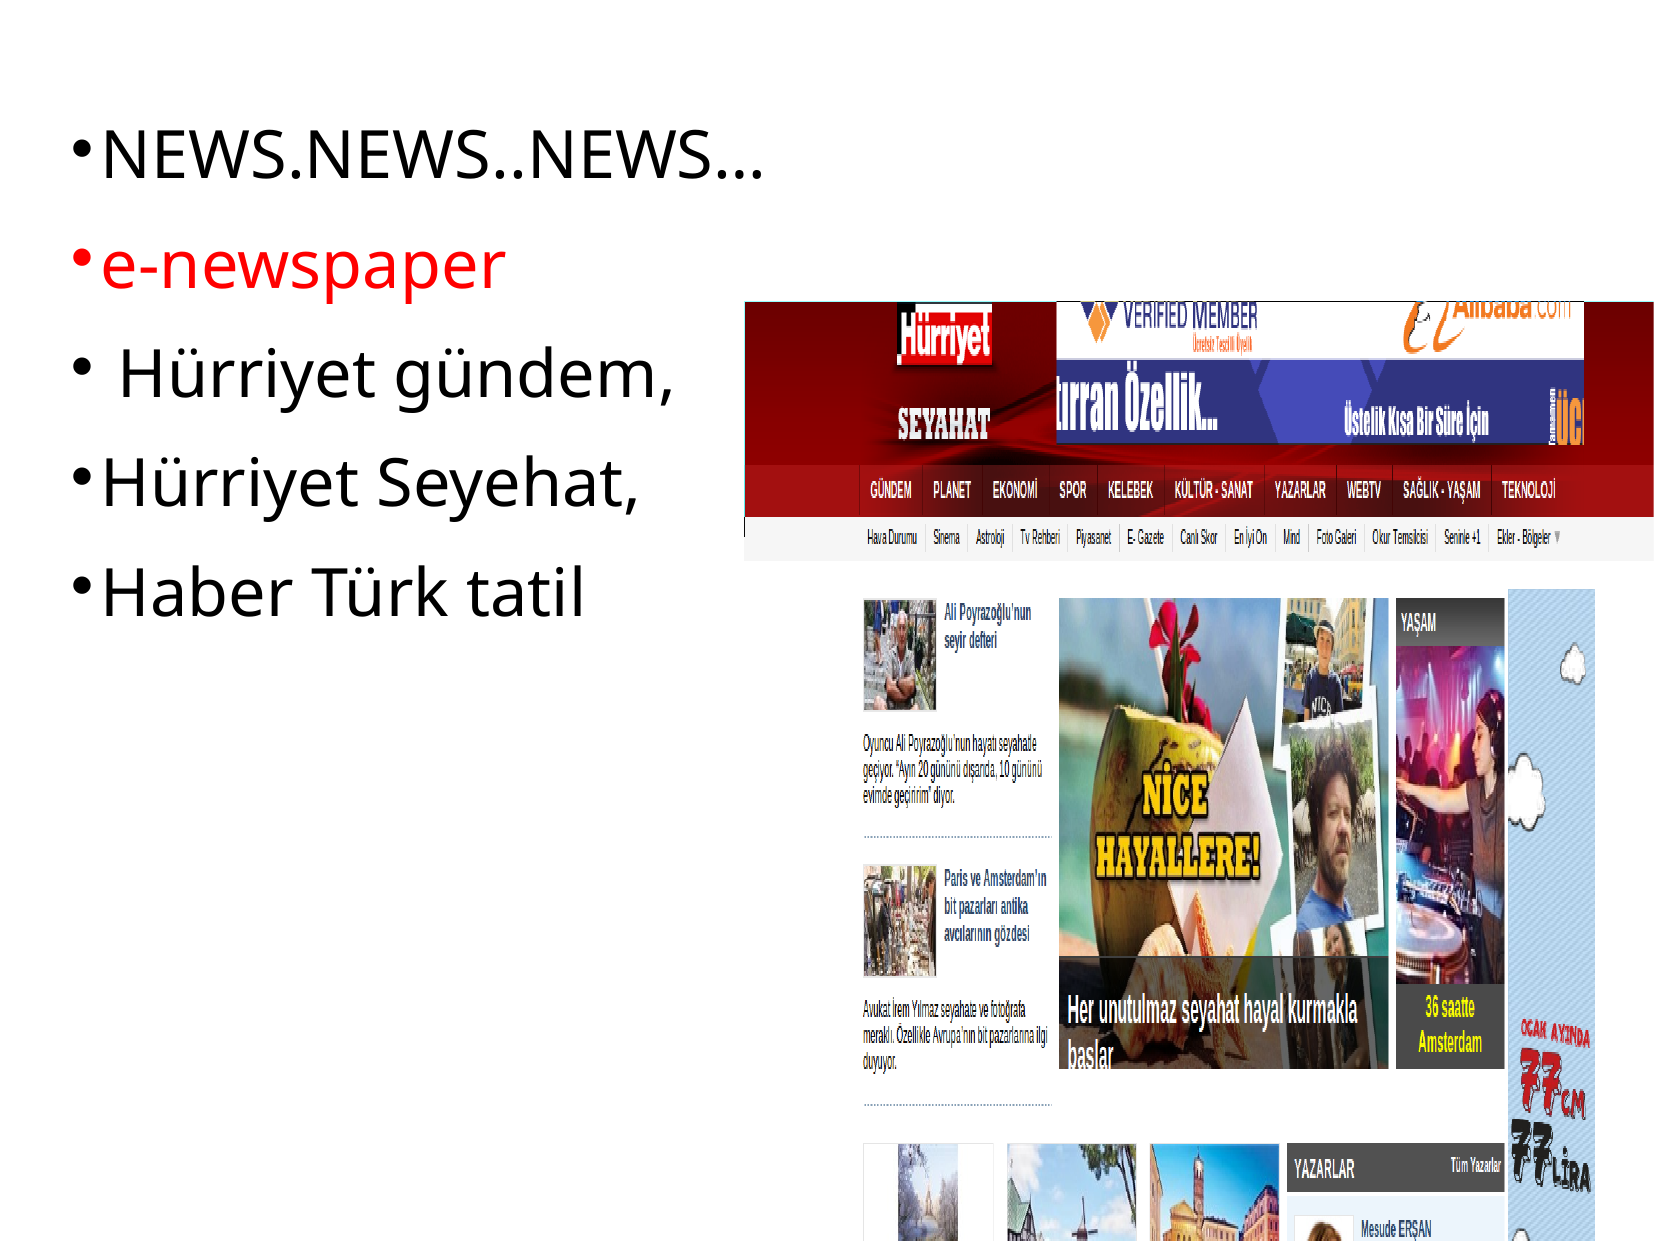

NEWS.NEWS..NEWS…
e-newspaper
 Hürriyet gündem,
Hürriyet Seyehat,
Haber Türk tatil